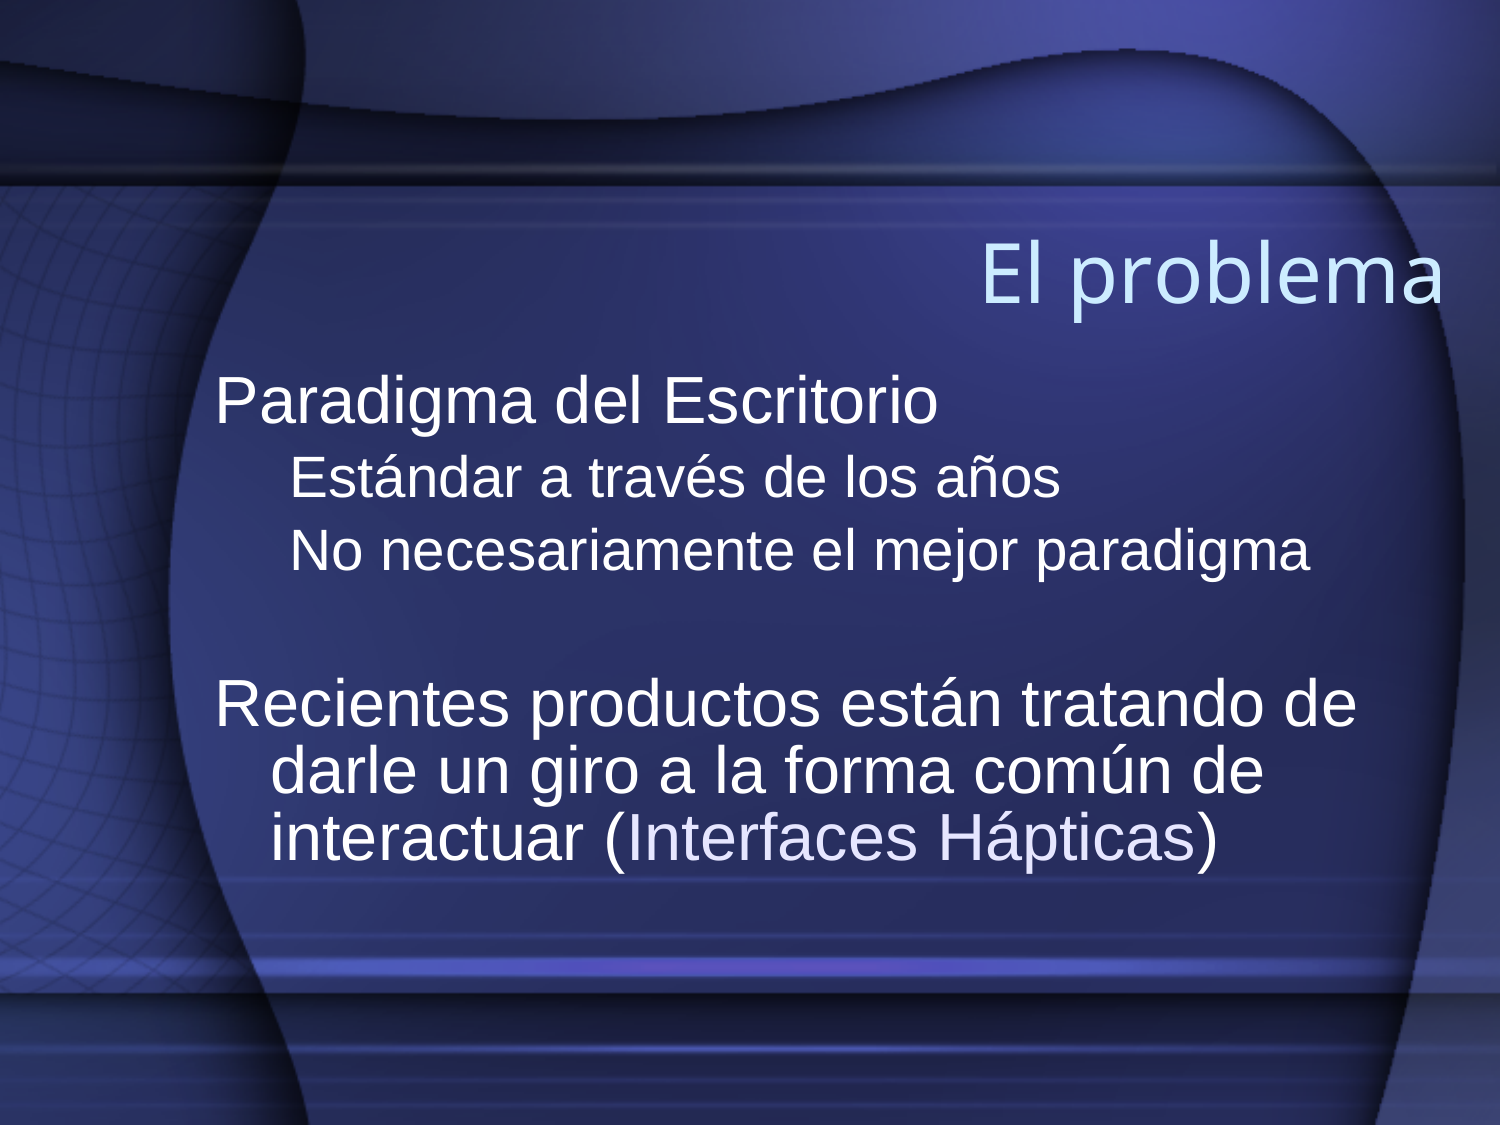

# El problema
Paradigma del Escritorio
Estándar a través de los años
No necesariamente el mejor paradigma
Recientes productos están tratando de darle un giro a la forma común de interactuar (Interfaces Hápticas)